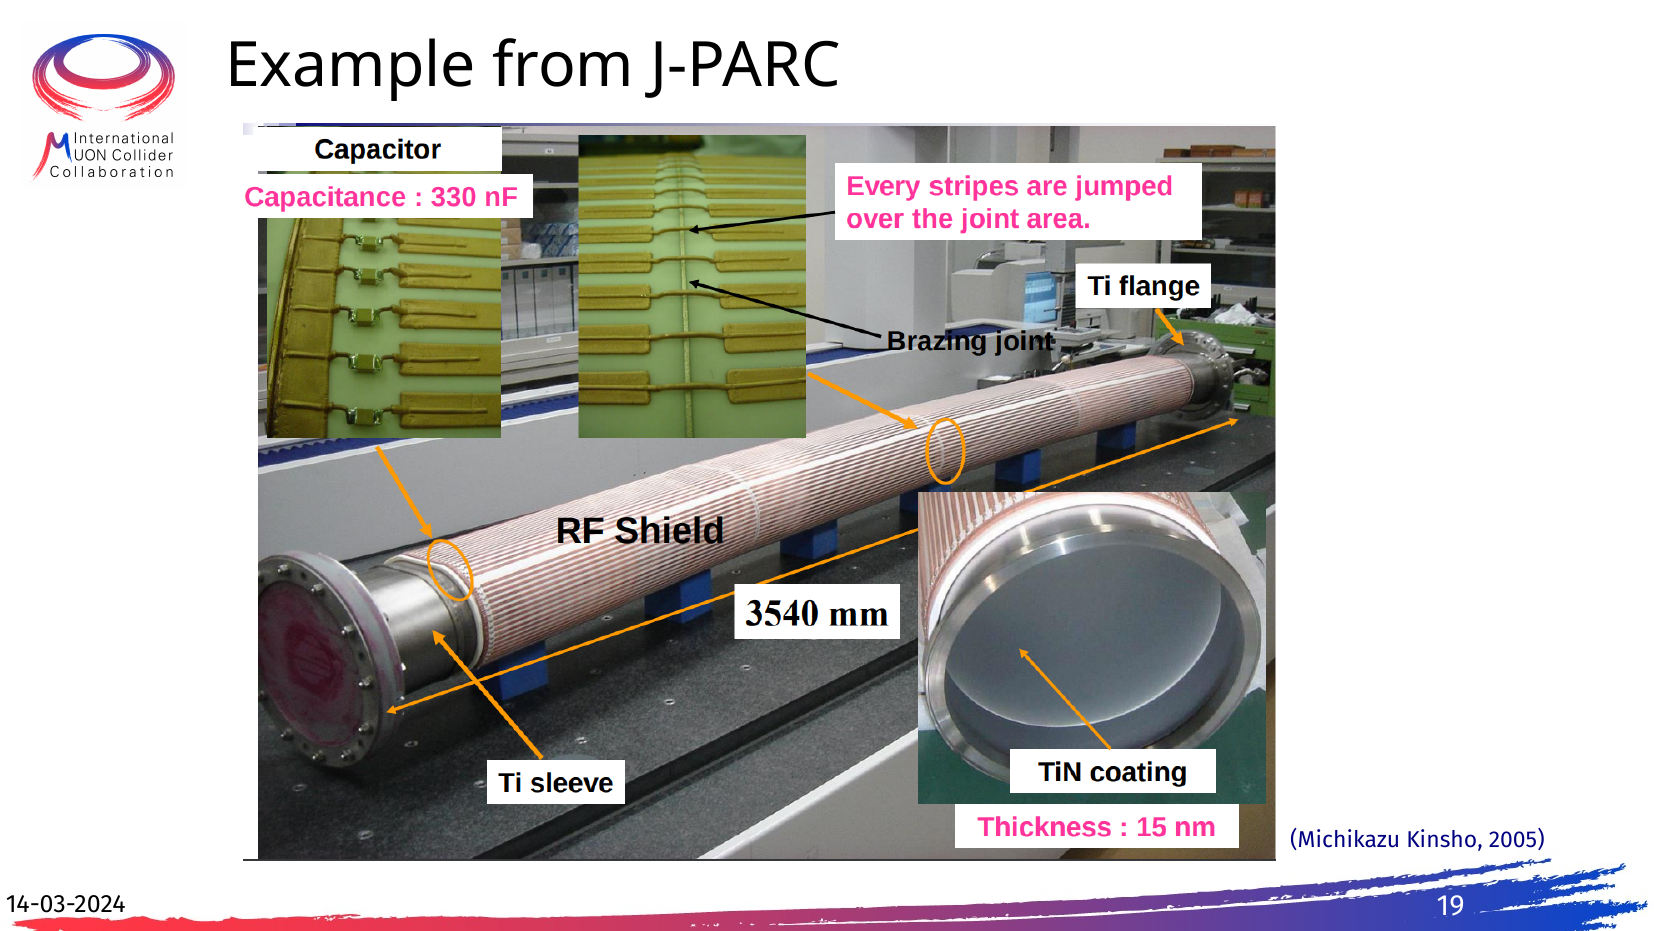

# Example from J-PARC
(Michikazu Kinsho, 2005)
14-03-2024
19